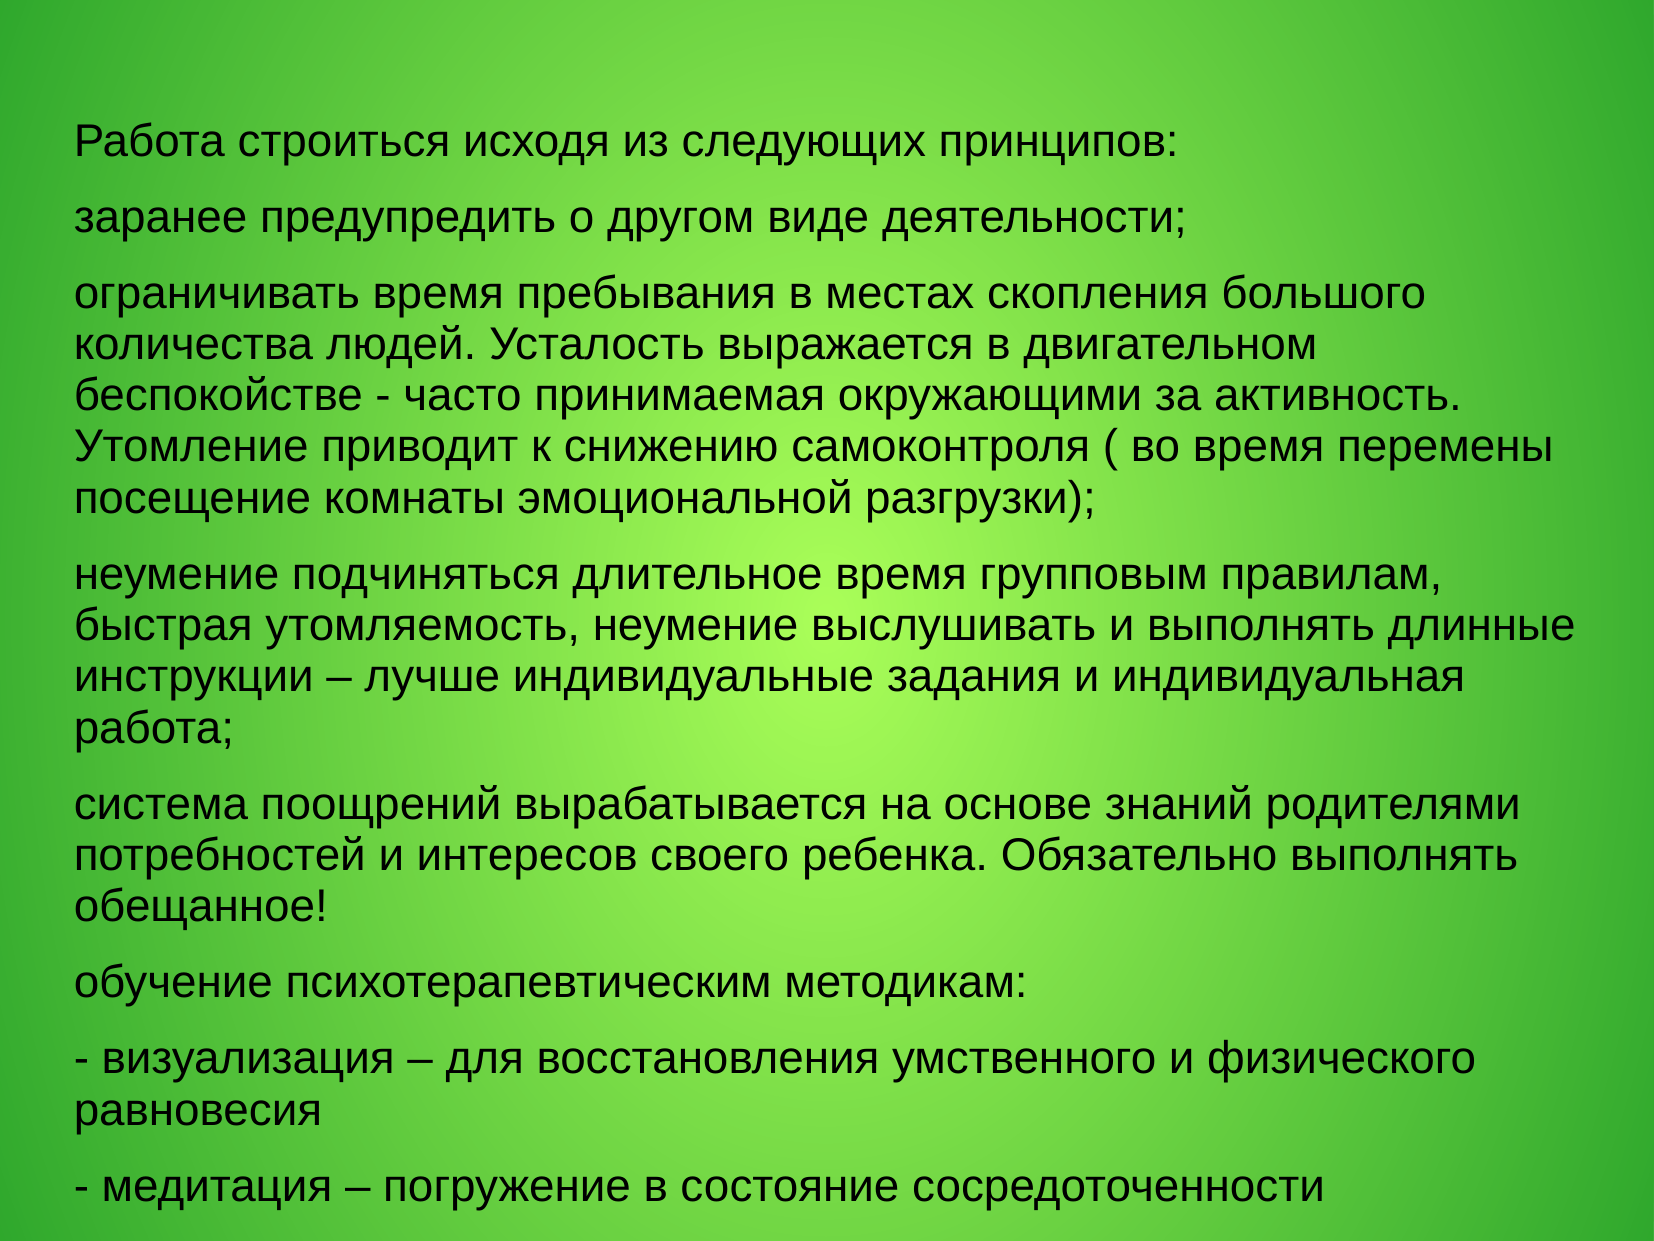

#
Работа строиться исходя из следующих принципов:
заранее предупредить о другом виде деятельности;
ограничивать время пребывания в местах скопления большого количества людей. Усталость выражается в двигательном беспокойстве - часто принимаемая окружающими за активность. Утомление приводит к снижению самоконтроля ( во время перемены посещение комнаты эмоциональной разгрузки);
неумение подчиняться длительное время групповым правилам, быстрая утомляемость, неумение выслушивать и выполнять длинные инструкции – лучше индивидуальные задания и индивидуальная работа;
система поощрений вырабатывается на основе знаний родителями потребностей и интересов своего ребенка. Обязательно выполнять обещанное!
обучение психотерапевтическим методикам:
- визуализация – для восстановления умственного и физического равновесия
- медитация – погружение в состояние сосредоточенности
- аутогенная тренировка.